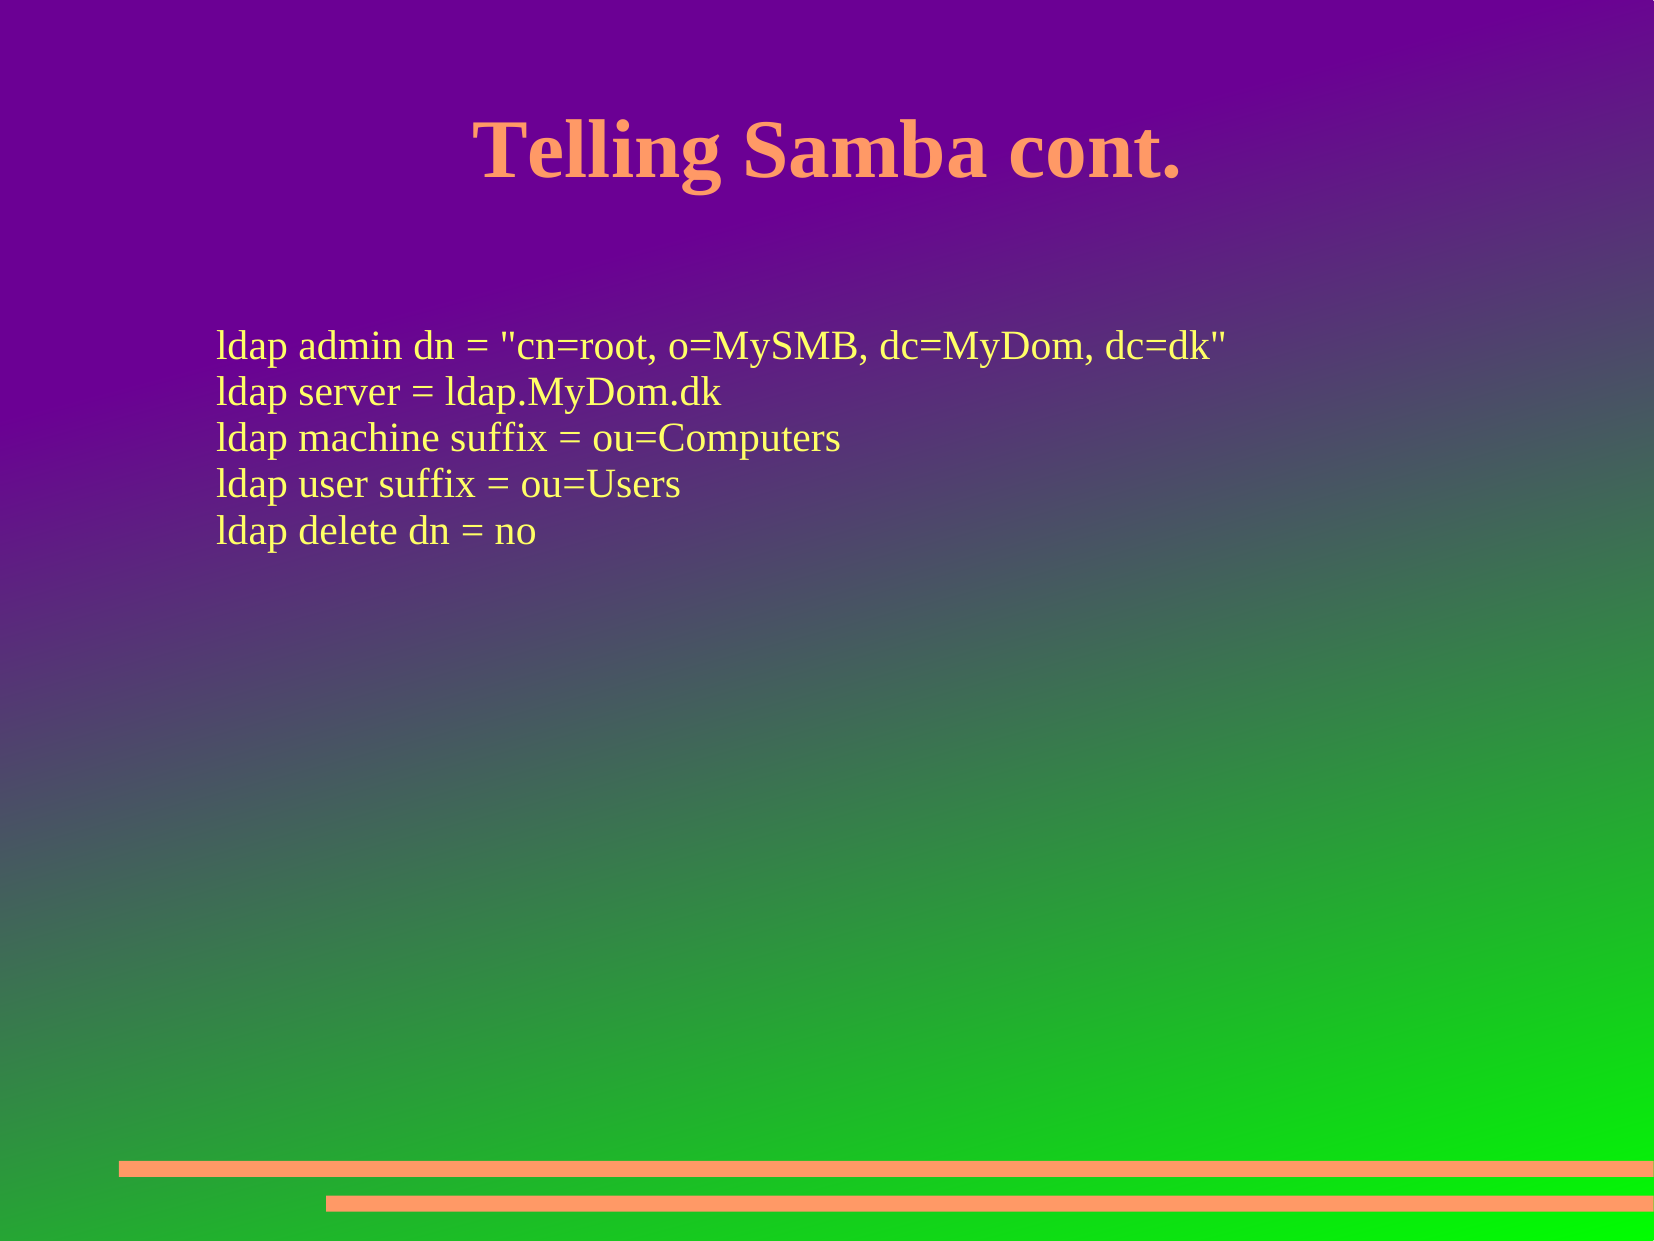

# Telling Samba cont.
ldap admin dn = "cn=root, o=MySMB, dc=MyDom, dc=dk"
ldap server = ldap.MyDom.dk
ldap machine suffix = ou=Computers
ldap user suffix = ou=Users
ldap delete dn = no